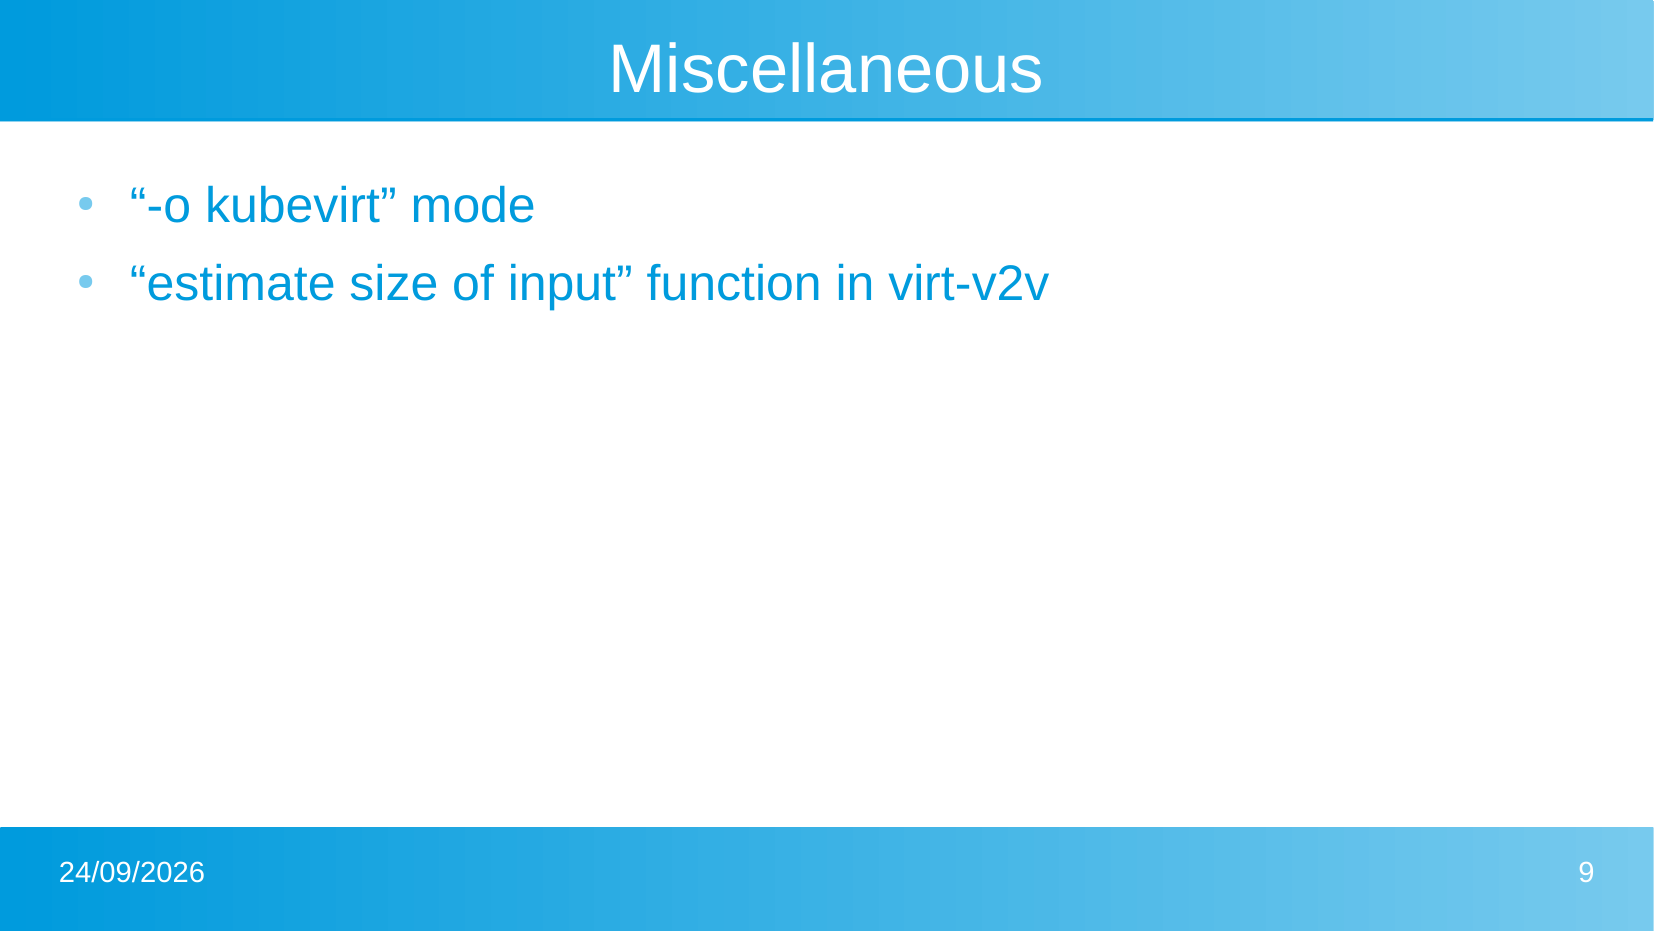

# Miscellaneous
“-o kubevirt” mode
“estimate size of input” function in virt-v2v
9